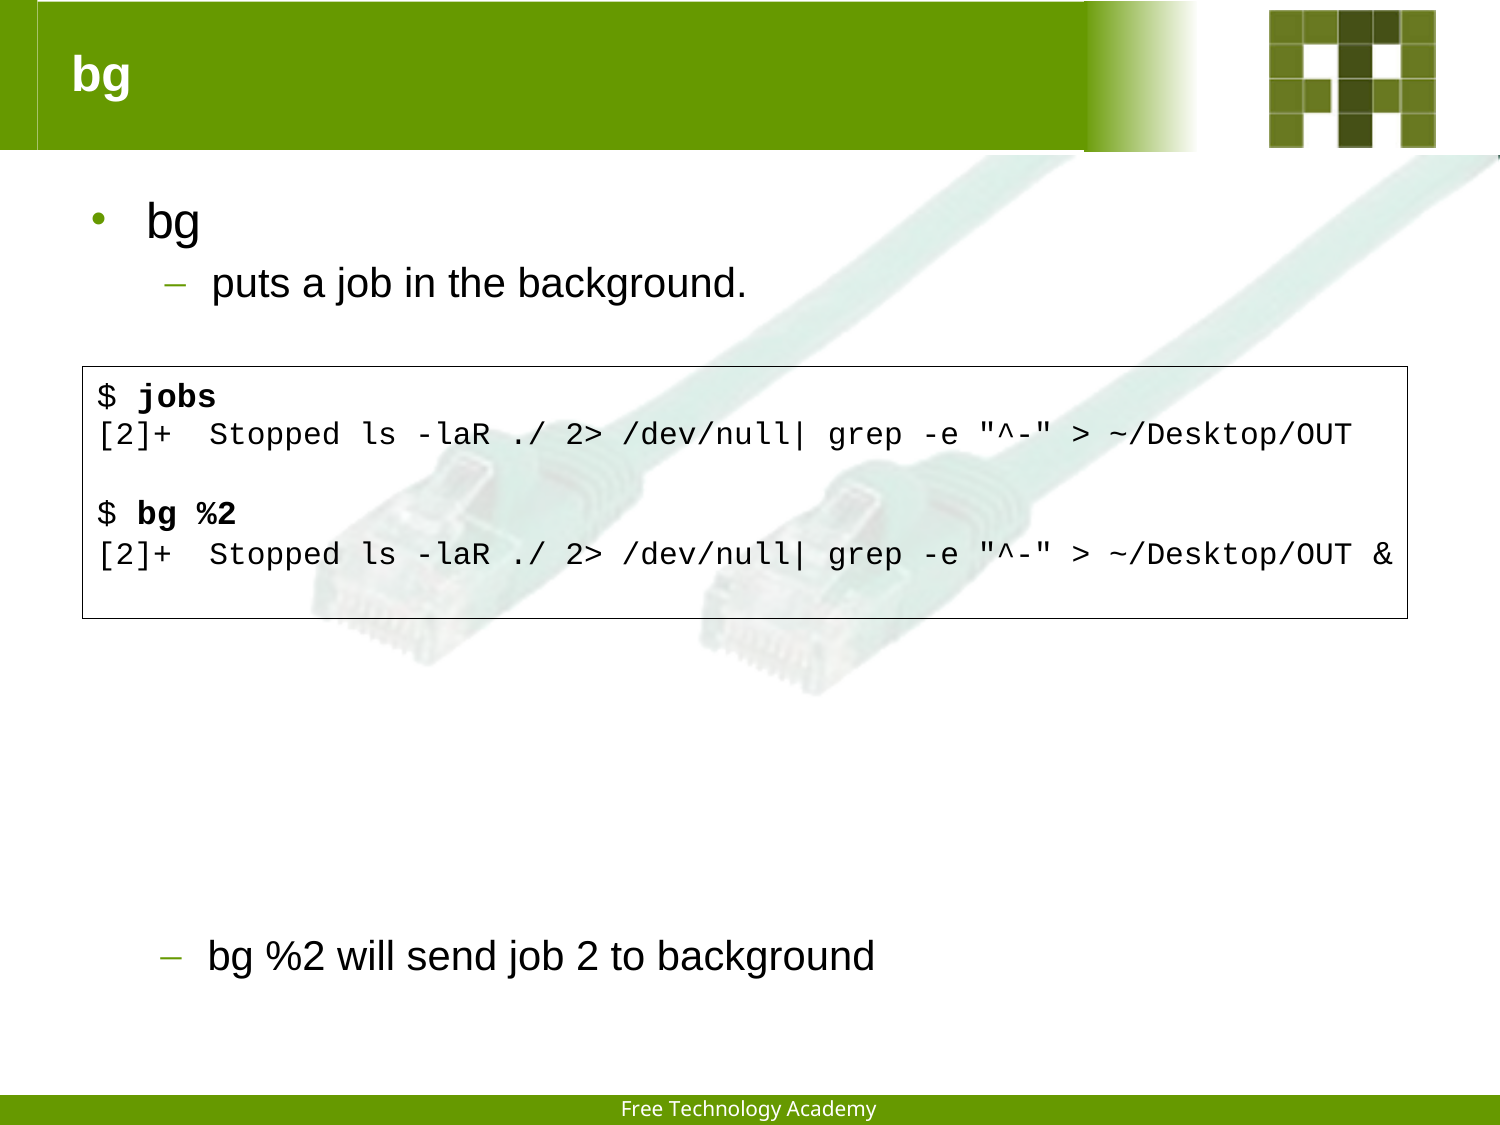

# bg
bg
puts a job in the background.
$ jobs
[2]+ Stopped ls -laR ./ 2> /dev/null| grep -e "^-" > ~/Desktop/OUT
$ bg %2
[2]+ Stopped ls -laR ./ 2> /dev/null| grep -e "^-" > ~/Desktop/OUT &
bg %2 will send job 2 to background